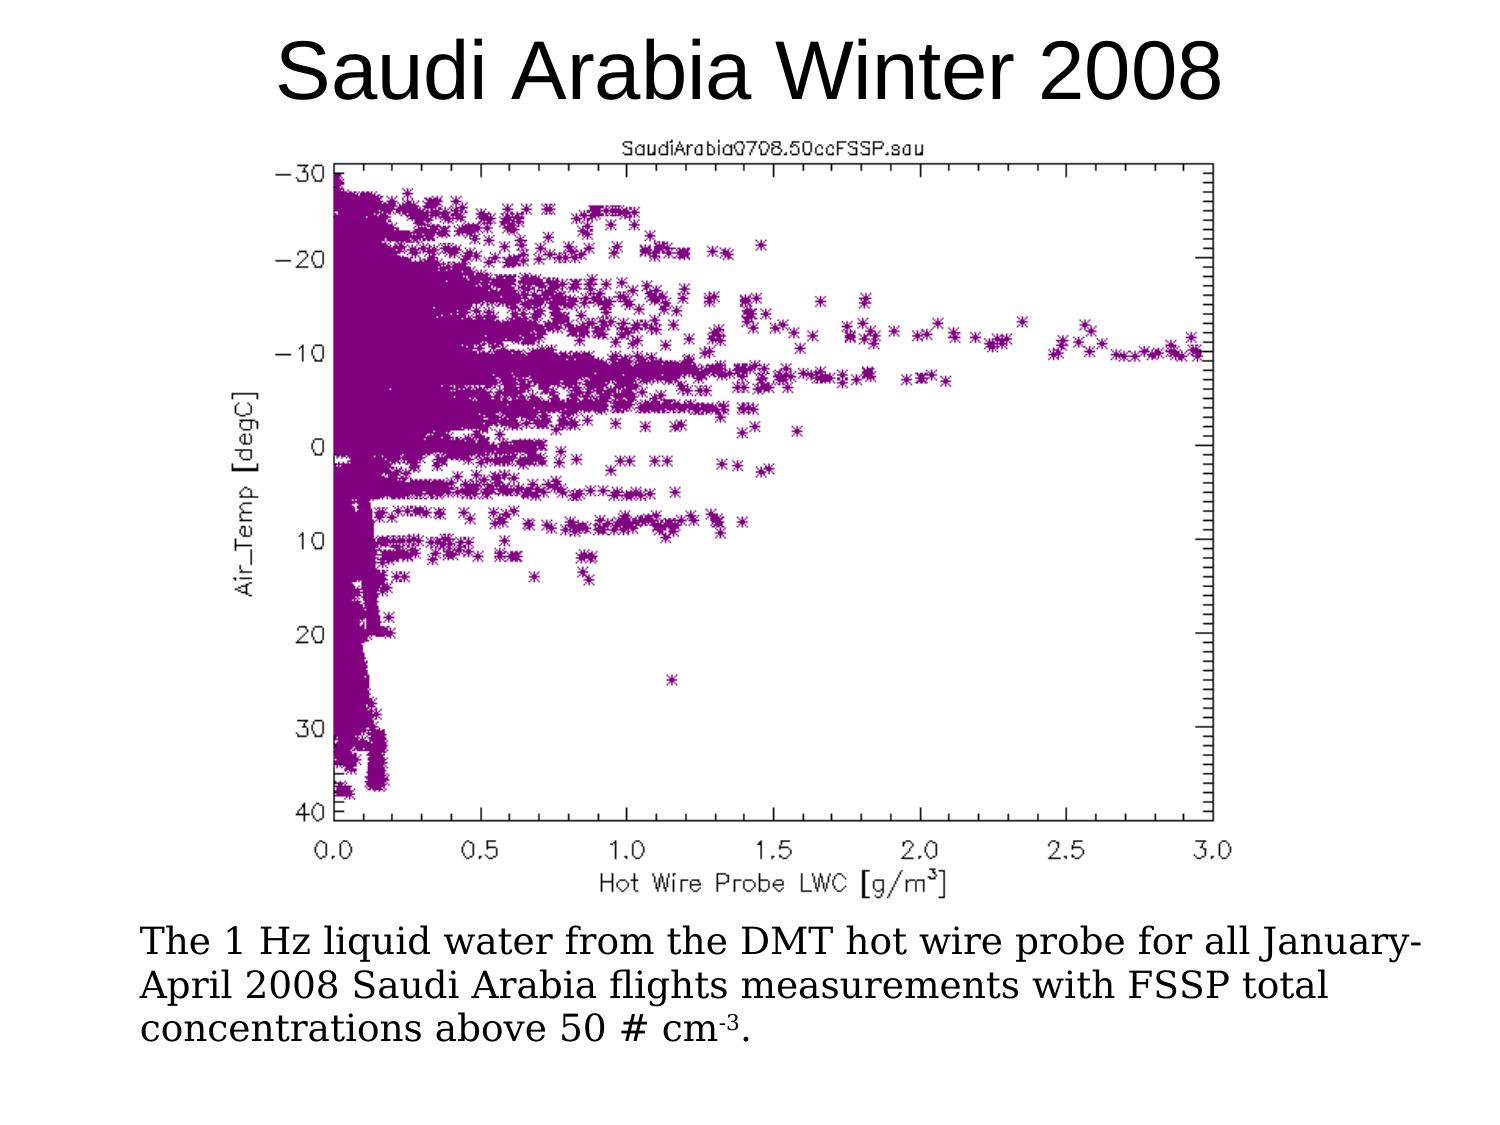

# Saudi Arabia Winter 2008
The 1 Hz liquid water from the DMT hot wire probe for all January-April 2008 Saudi Arabia flights measurements with FSSP total concentrations above 50 # cm-3.